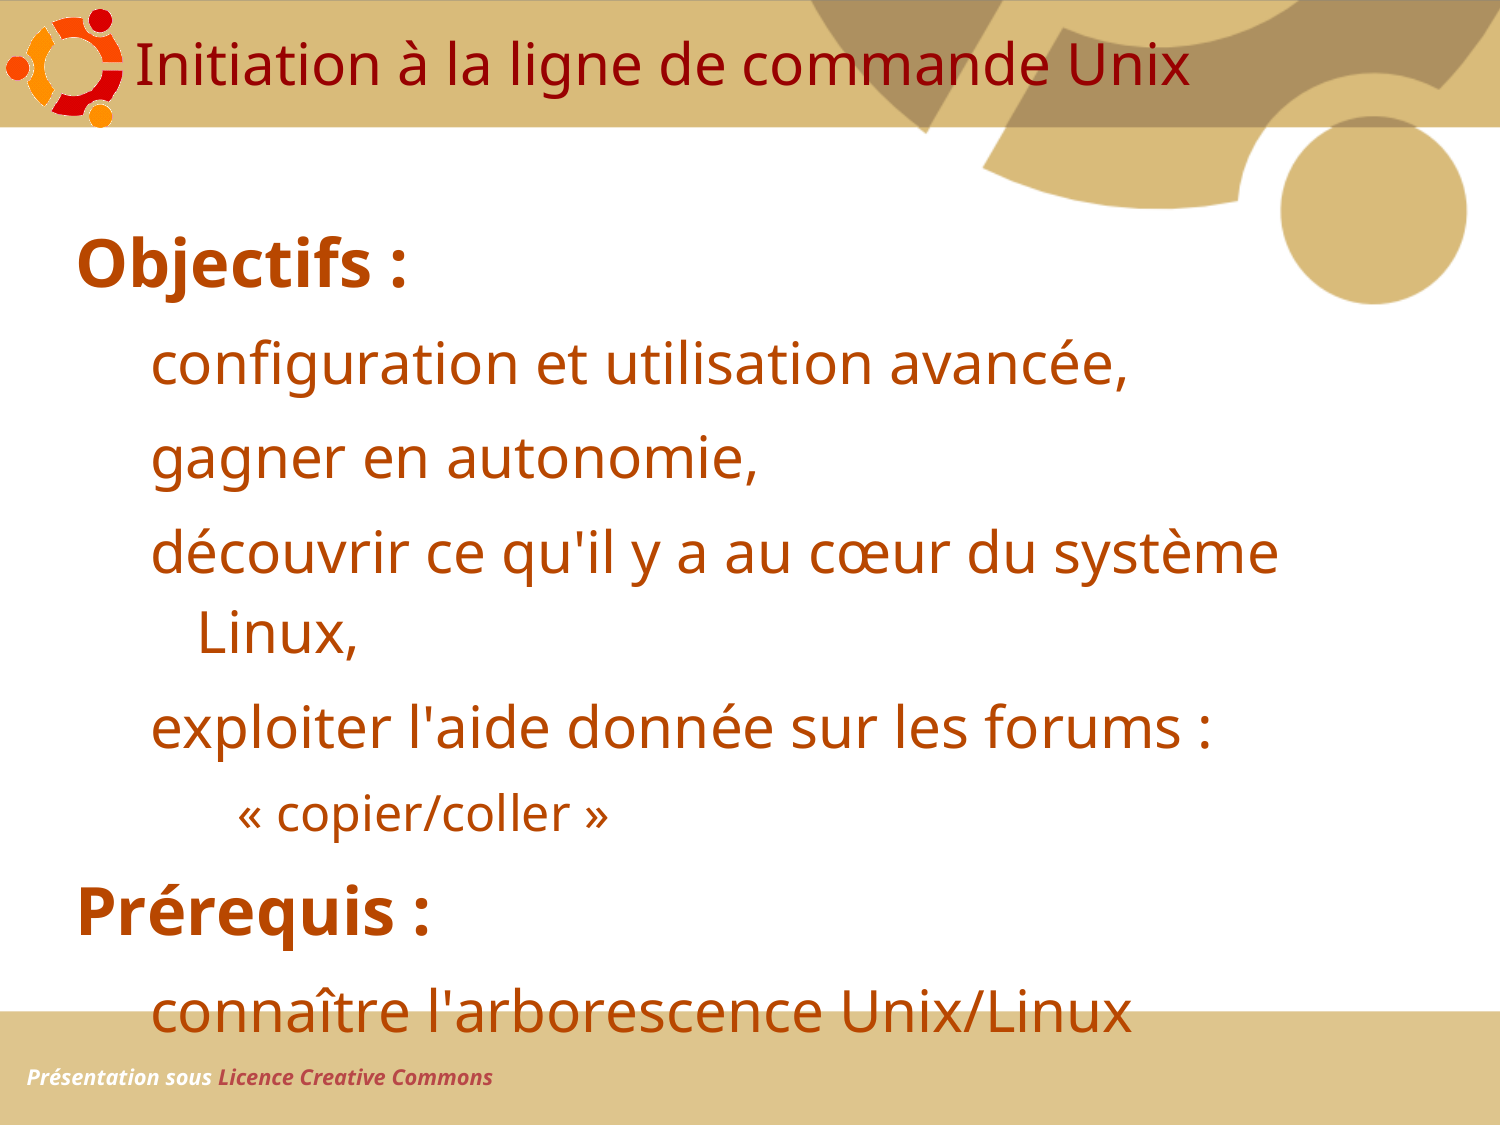

# Initiation à la ligne de commande Unix
Objectifs :
configuration et utilisation avancée,
gagner en autonomie,
découvrir ce qu'il y a au cœur du système Linux,
exploiter l'aide donnée sur les forums :
 « copier/coller »
Prérequis :
connaître l'arborescence Unix/Linux